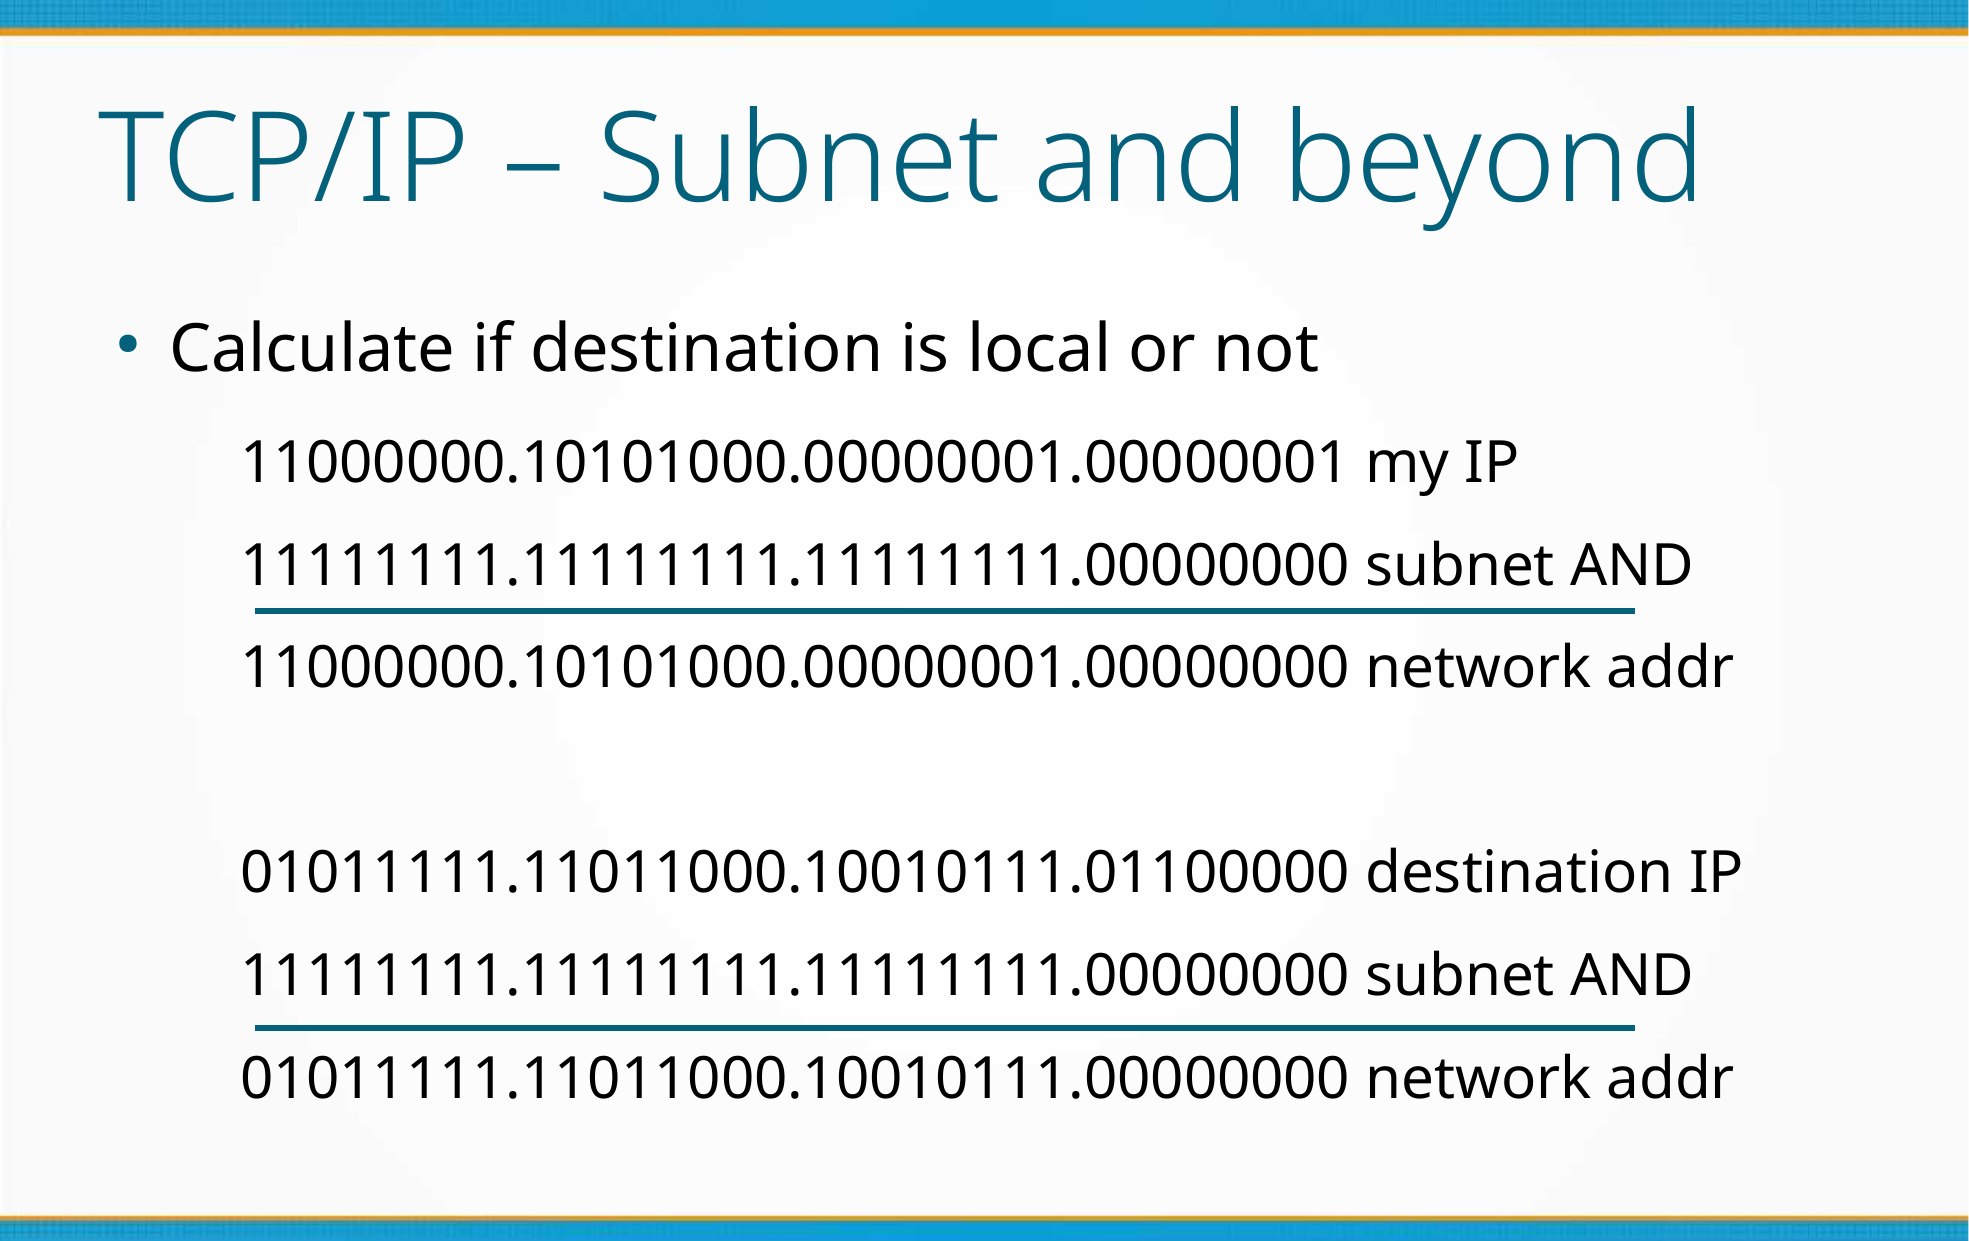

# TCP/IP – Subnet and beyond
Calculate if destination is local or not
11000000.10101000.00000001.00000001 my IP
11111111.11111111.11111111.00000000 subnet AND
11000000.10101000.00000001.00000000 network addr
01011111.11011000.10010111.01100000 destination IP
11111111.11111111.11111111.00000000 subnet AND
01011111.11011000.10010111.00000000 network addr